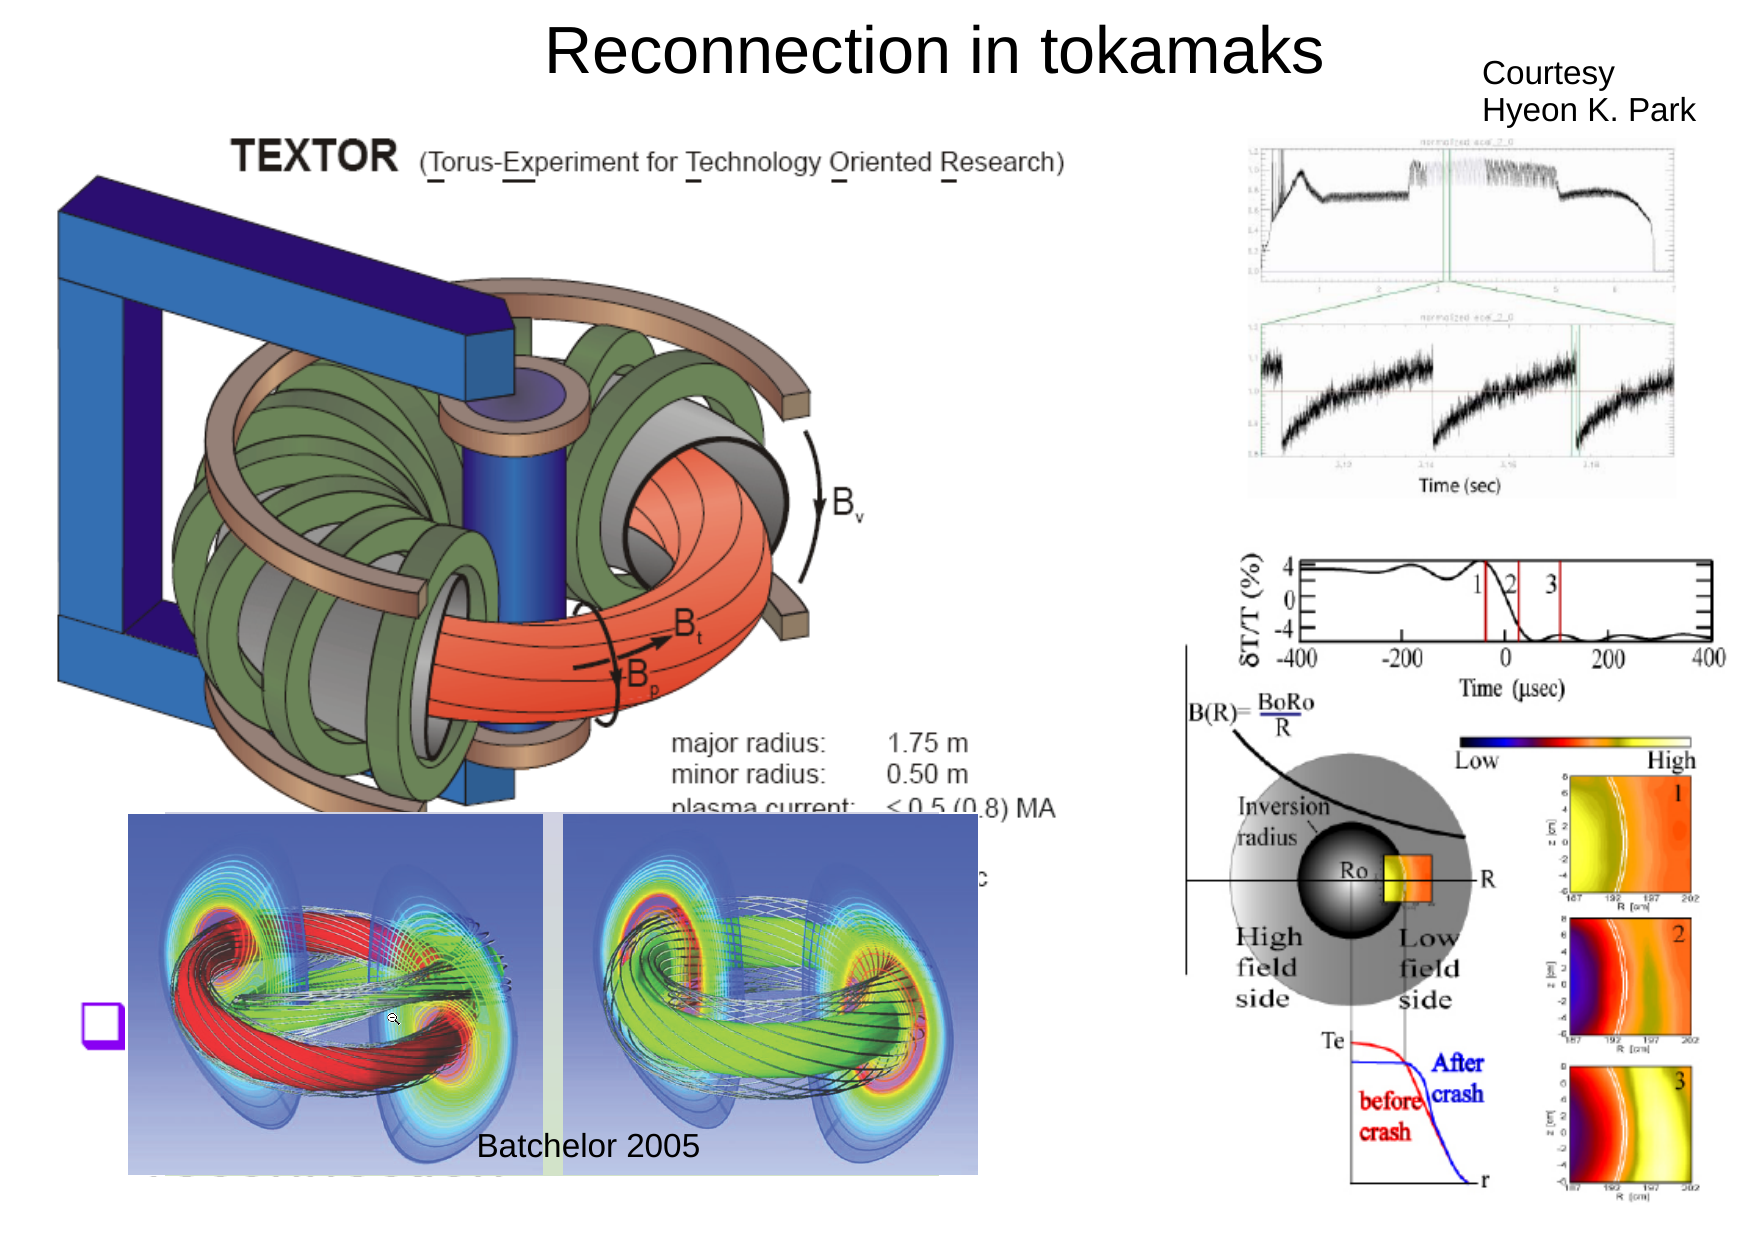

# Reconnection in tokamaks
Courtesy Hyeon K. Park
Batchelor 2005